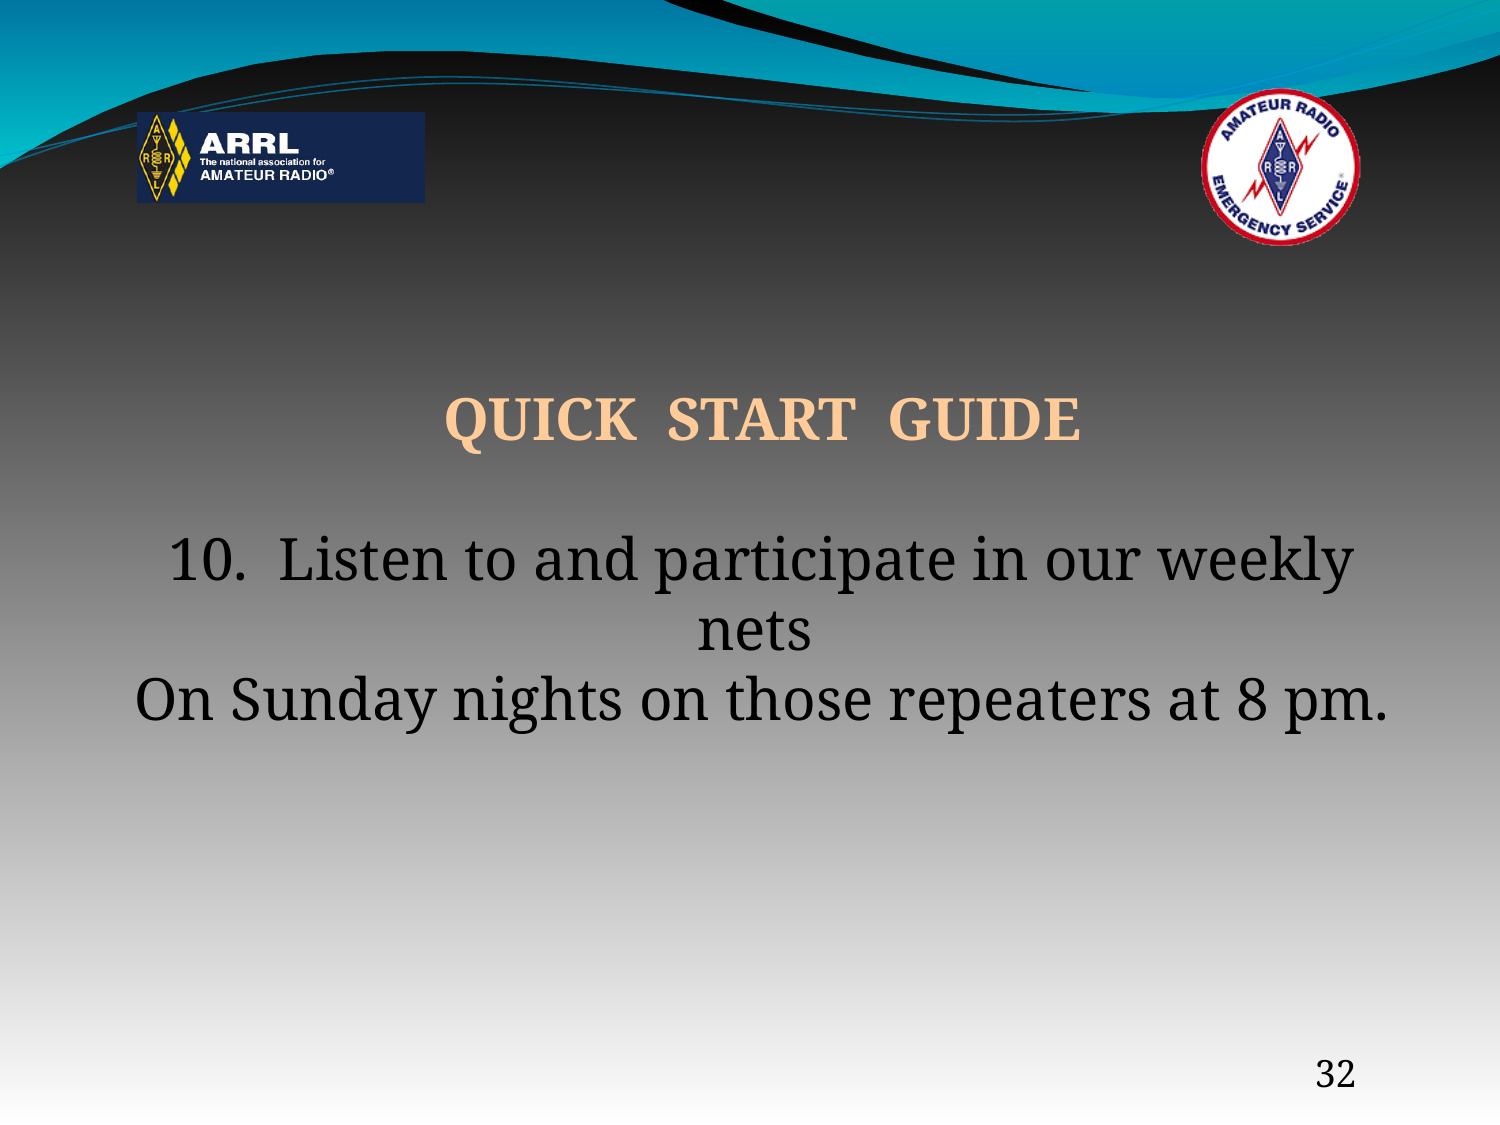

#
QUICK START GUIDE
10. Listen to and participate in our weekly nets
On Sunday nights on those repeaters at 8 pm.